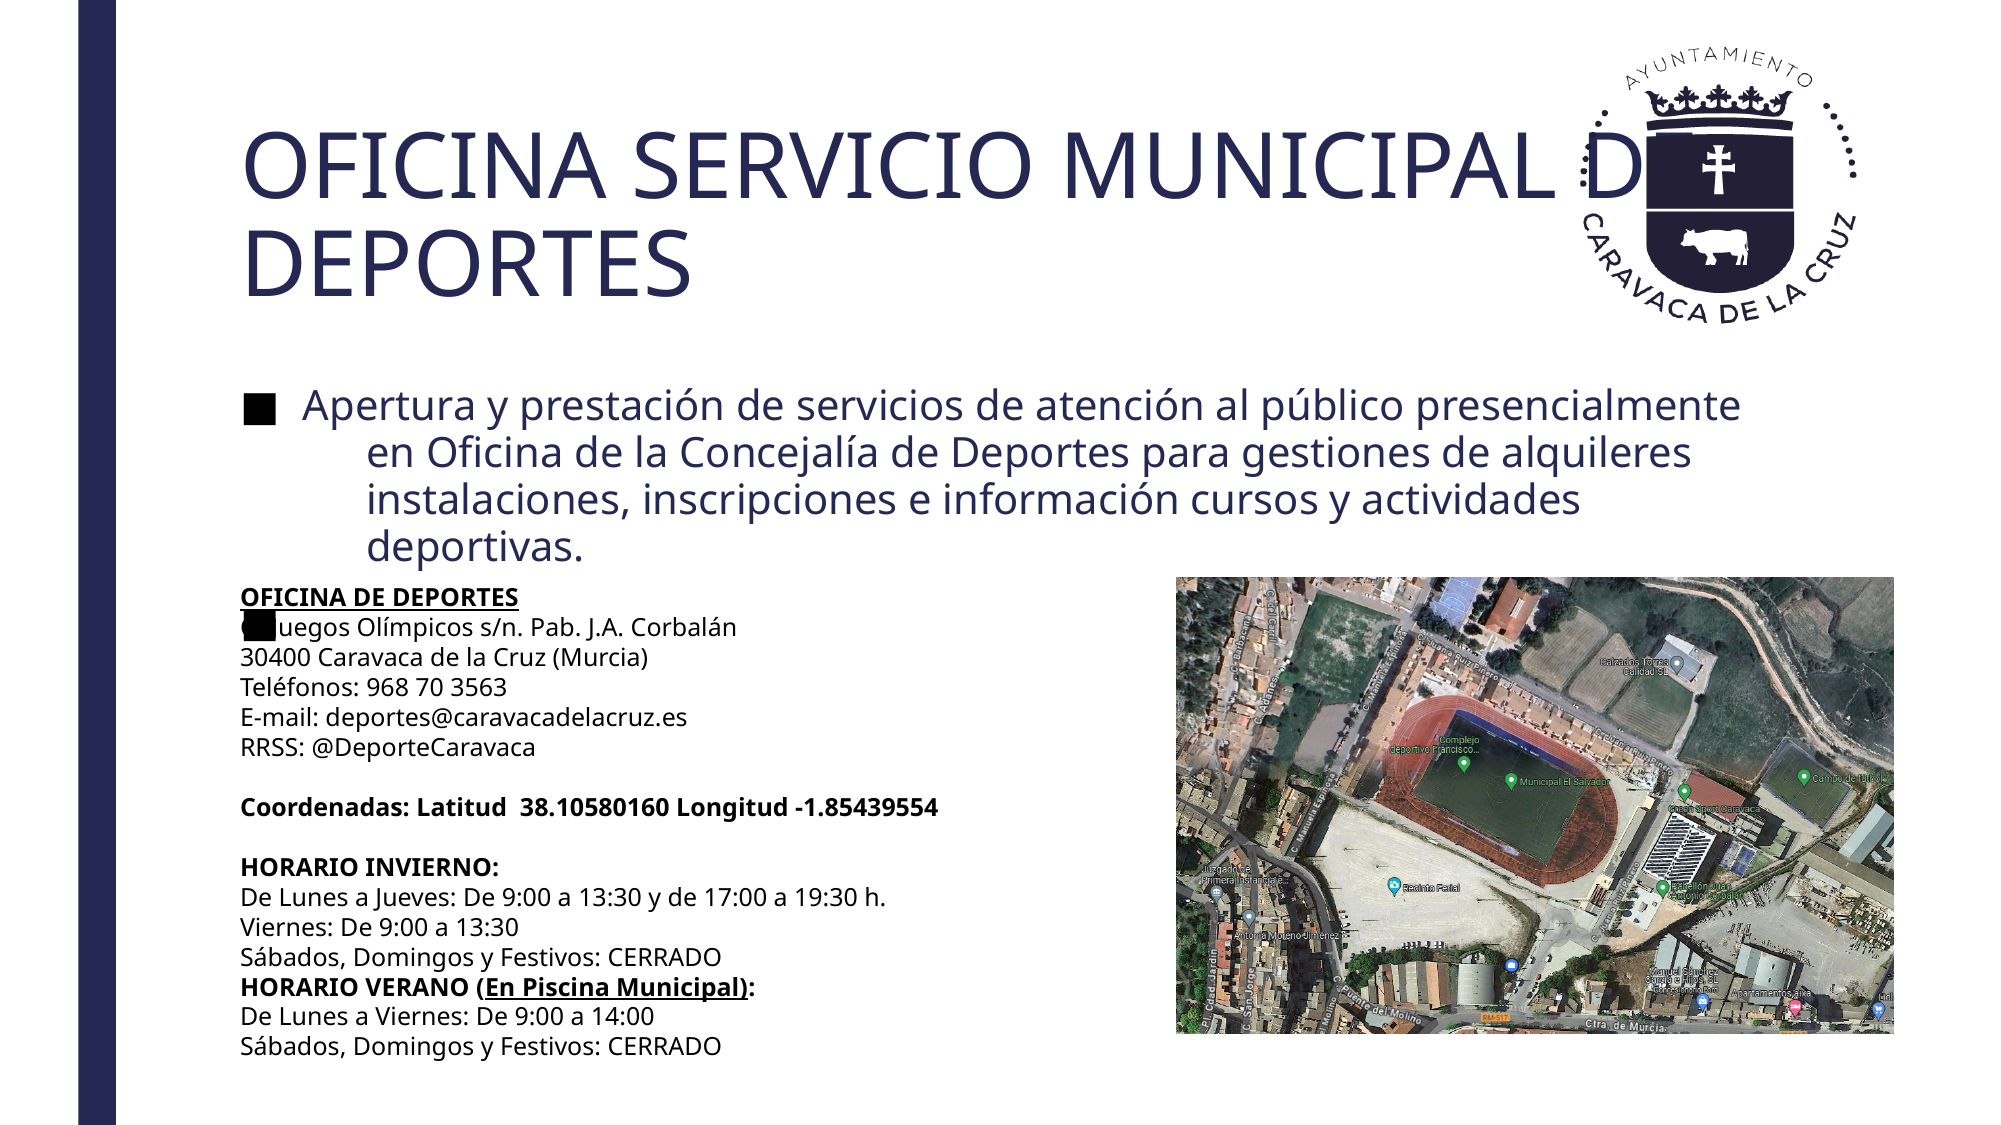

# OFICINA SERVICIO MUNICIPAL DE DEPORTES
Apertura y prestación de servicios de atención al público presencialmente en Oficina de la Concejalía de Deportes para gestiones de alquileres instalaciones, inscripciones e información cursos y actividades deportivas.
OFICINA DE DEPORTES
C/ Juegos Olímpicos s/n. Pab. J.A. Corbalán
30400 Caravaca de la Cruz (Murcia)
Teléfonos: 968 70 3563
E-mail: deportes@caravacadelacruz.es
RRSS: @DeporteCaravaca
Coordenadas: Latitud  38.10580160 Longitud -1.85439554
HORARIO INVIERNO:
De Lunes a Jueves: De 9:00 a 13:30 y de 17:00 a 19:30 h.
Viernes: De 9:00 a 13:30
Sábados, Domingos y Festivos: CERRADO
HORARIO VERANO (En Piscina Municipal):
De Lunes a Viernes: De 9:00 a 14:00
Sábados, Domingos y Festivos: CERRADO